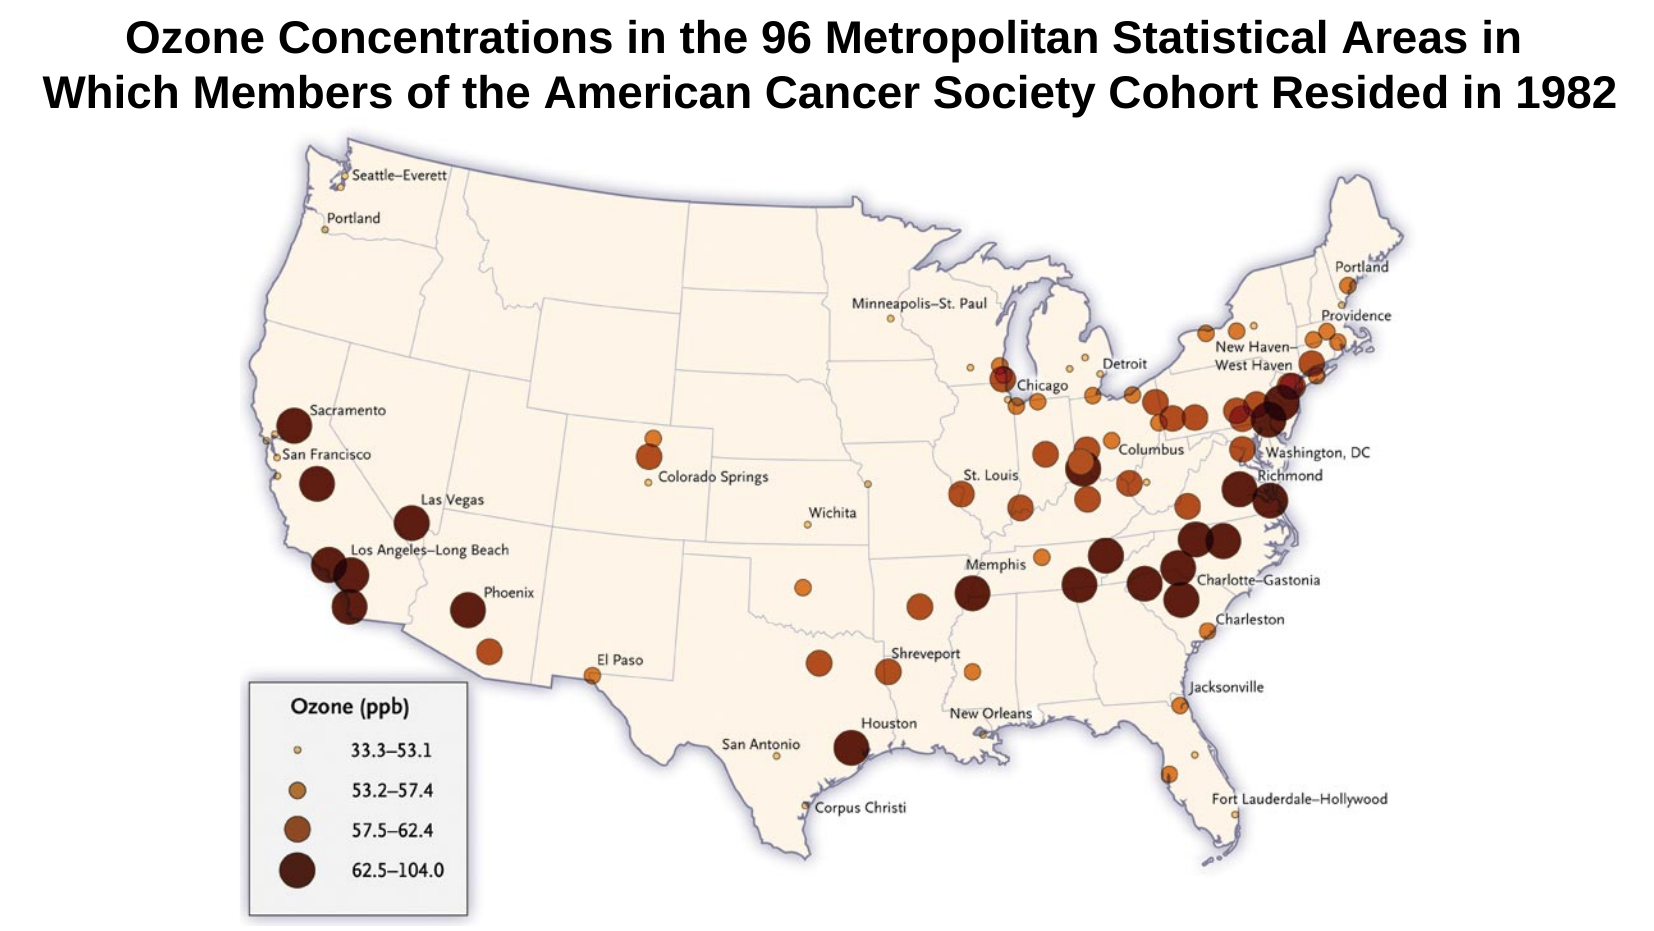

Ozone Concentrations in the 96 Metropolitan Statistical Areas in
 Which Members of the American Cancer Society Cohort Resided in 1982
Jerrett M et al. N Engl J Med 2009;360:1085-1095